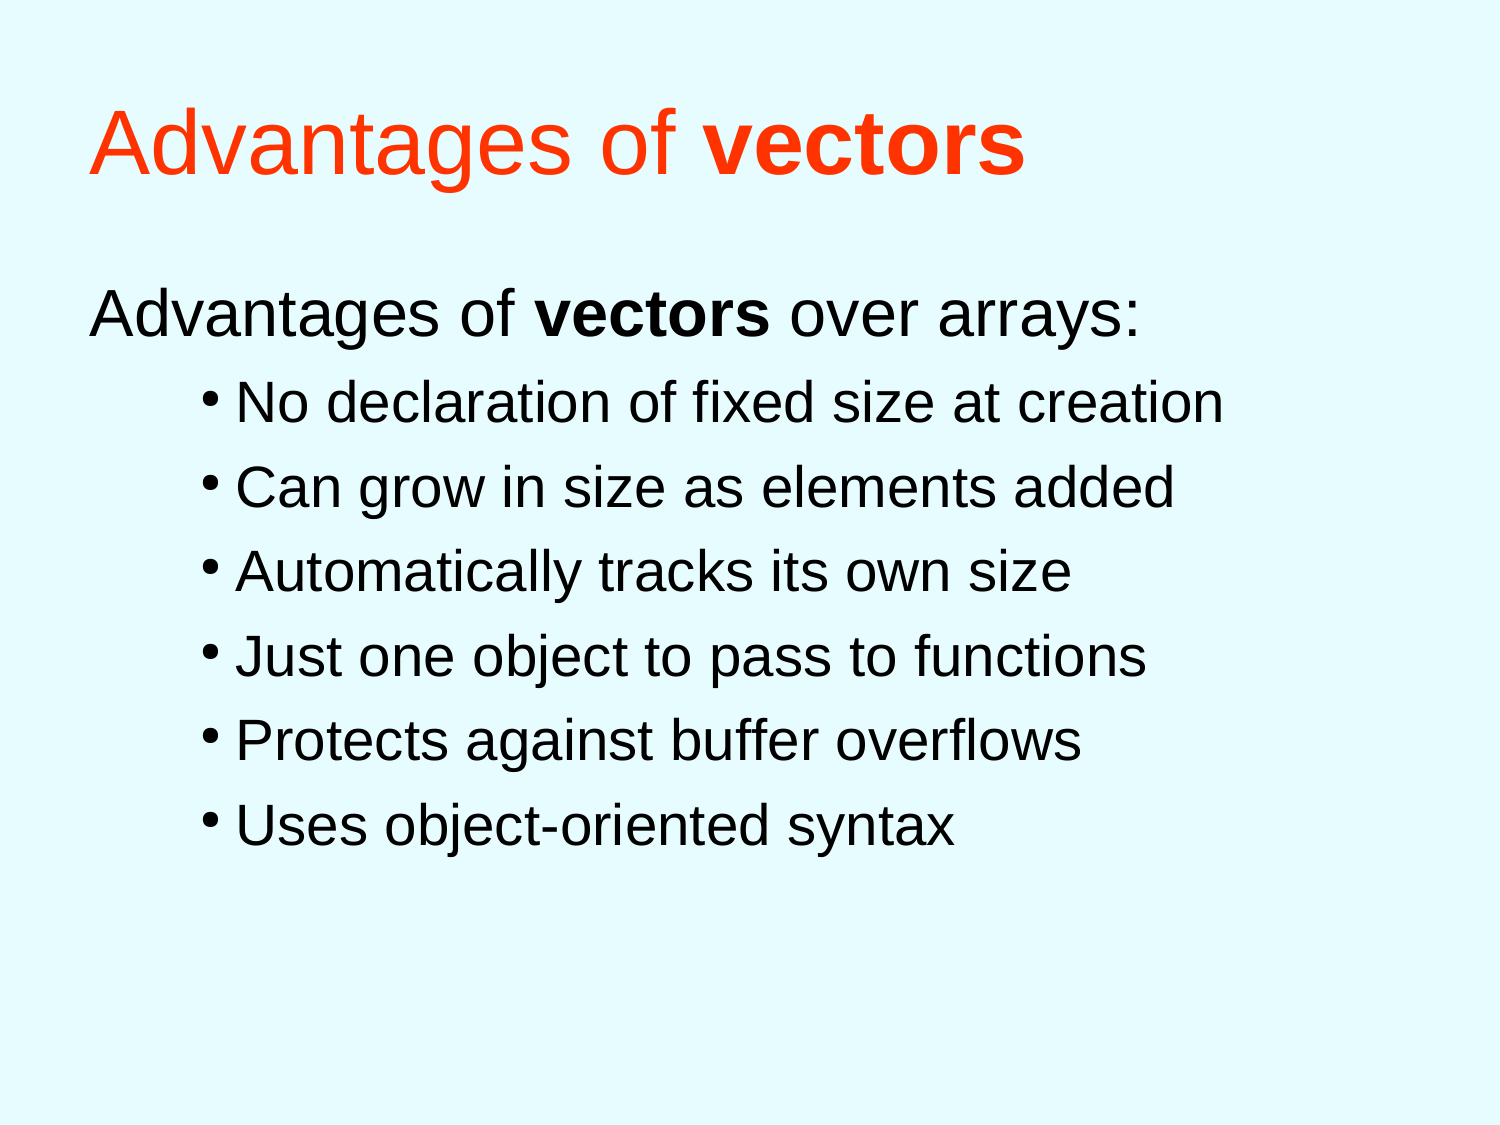

# Advantages of vectors
Advantages of vectors over arrays:
No declaration of fixed size at creation
Can grow in size as elements added
Automatically tracks its own size
Just one object to pass to functions
Protects against buffer overflows
Uses object-oriented syntax